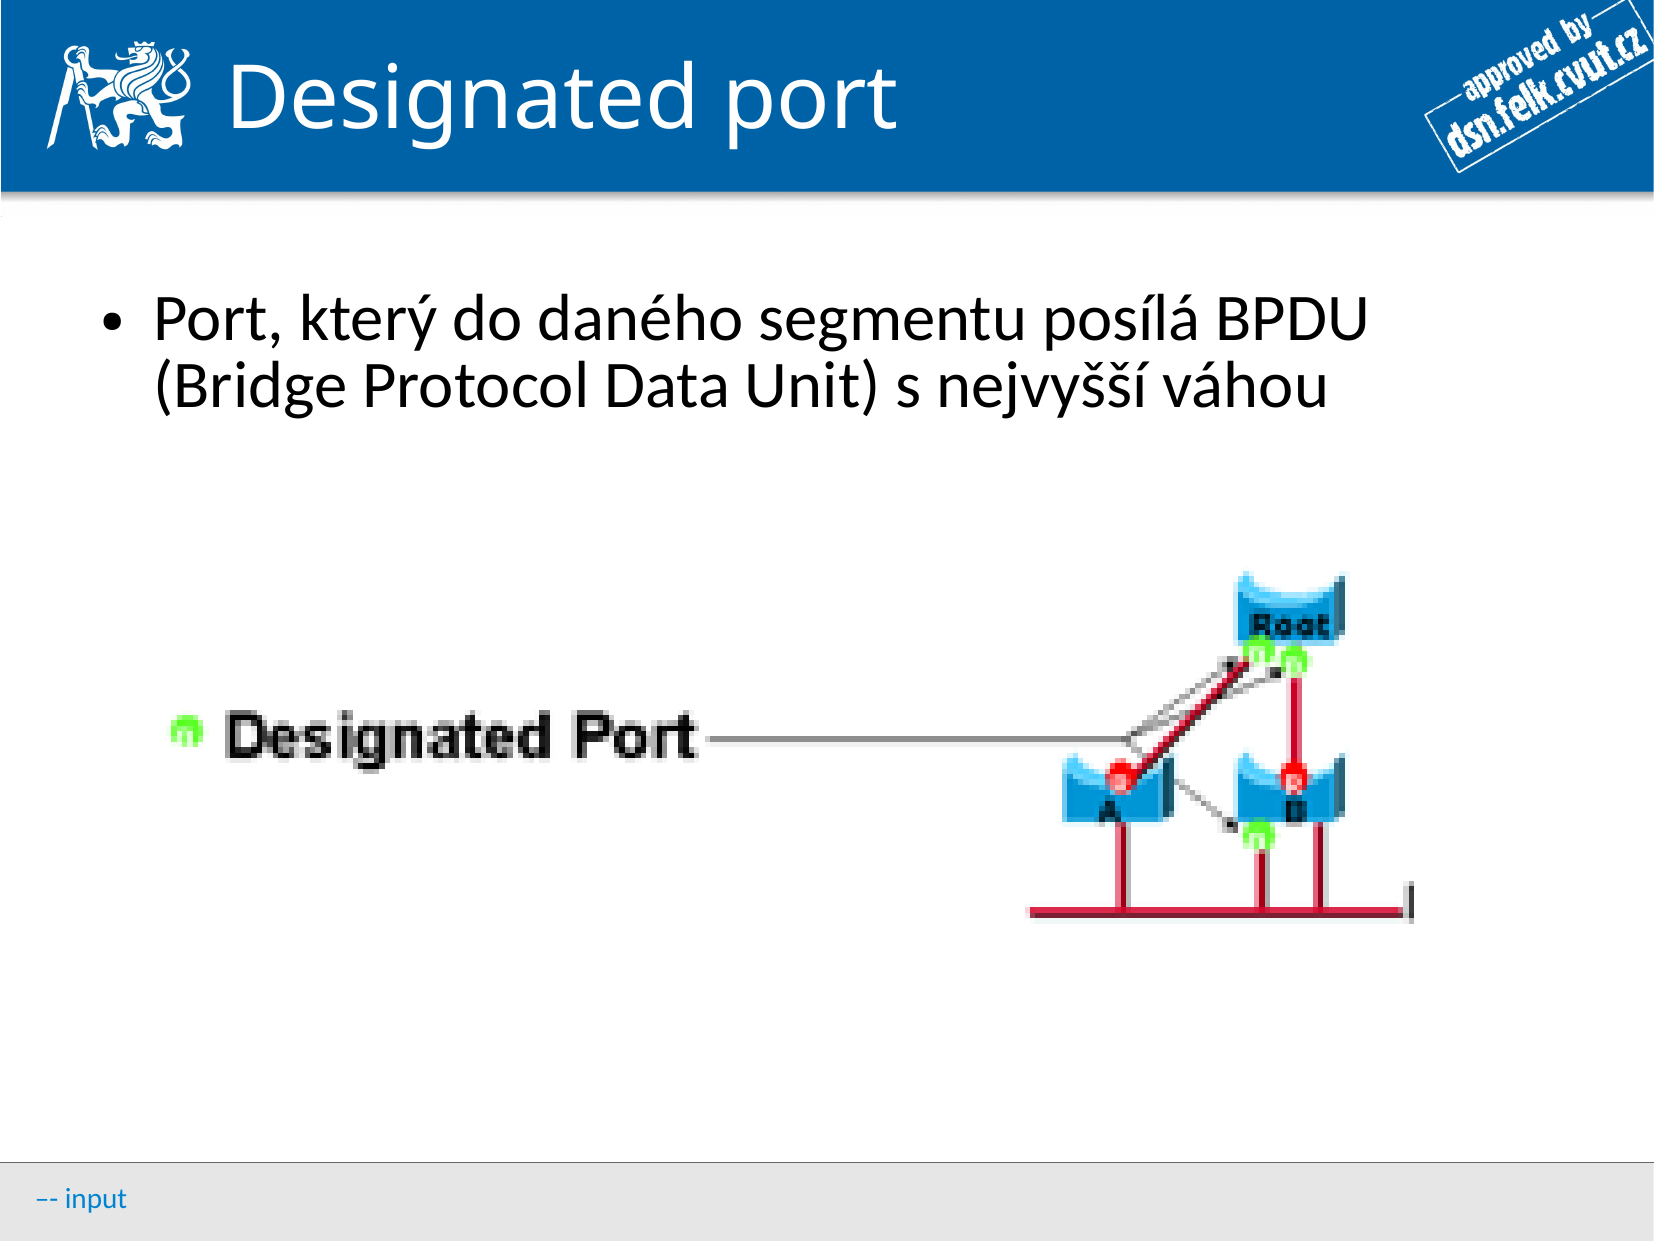

# Designated port
Port, který do daného segmentu posílá BPDU (Bridge Protocol Data Unit) s nejvyšší váhou